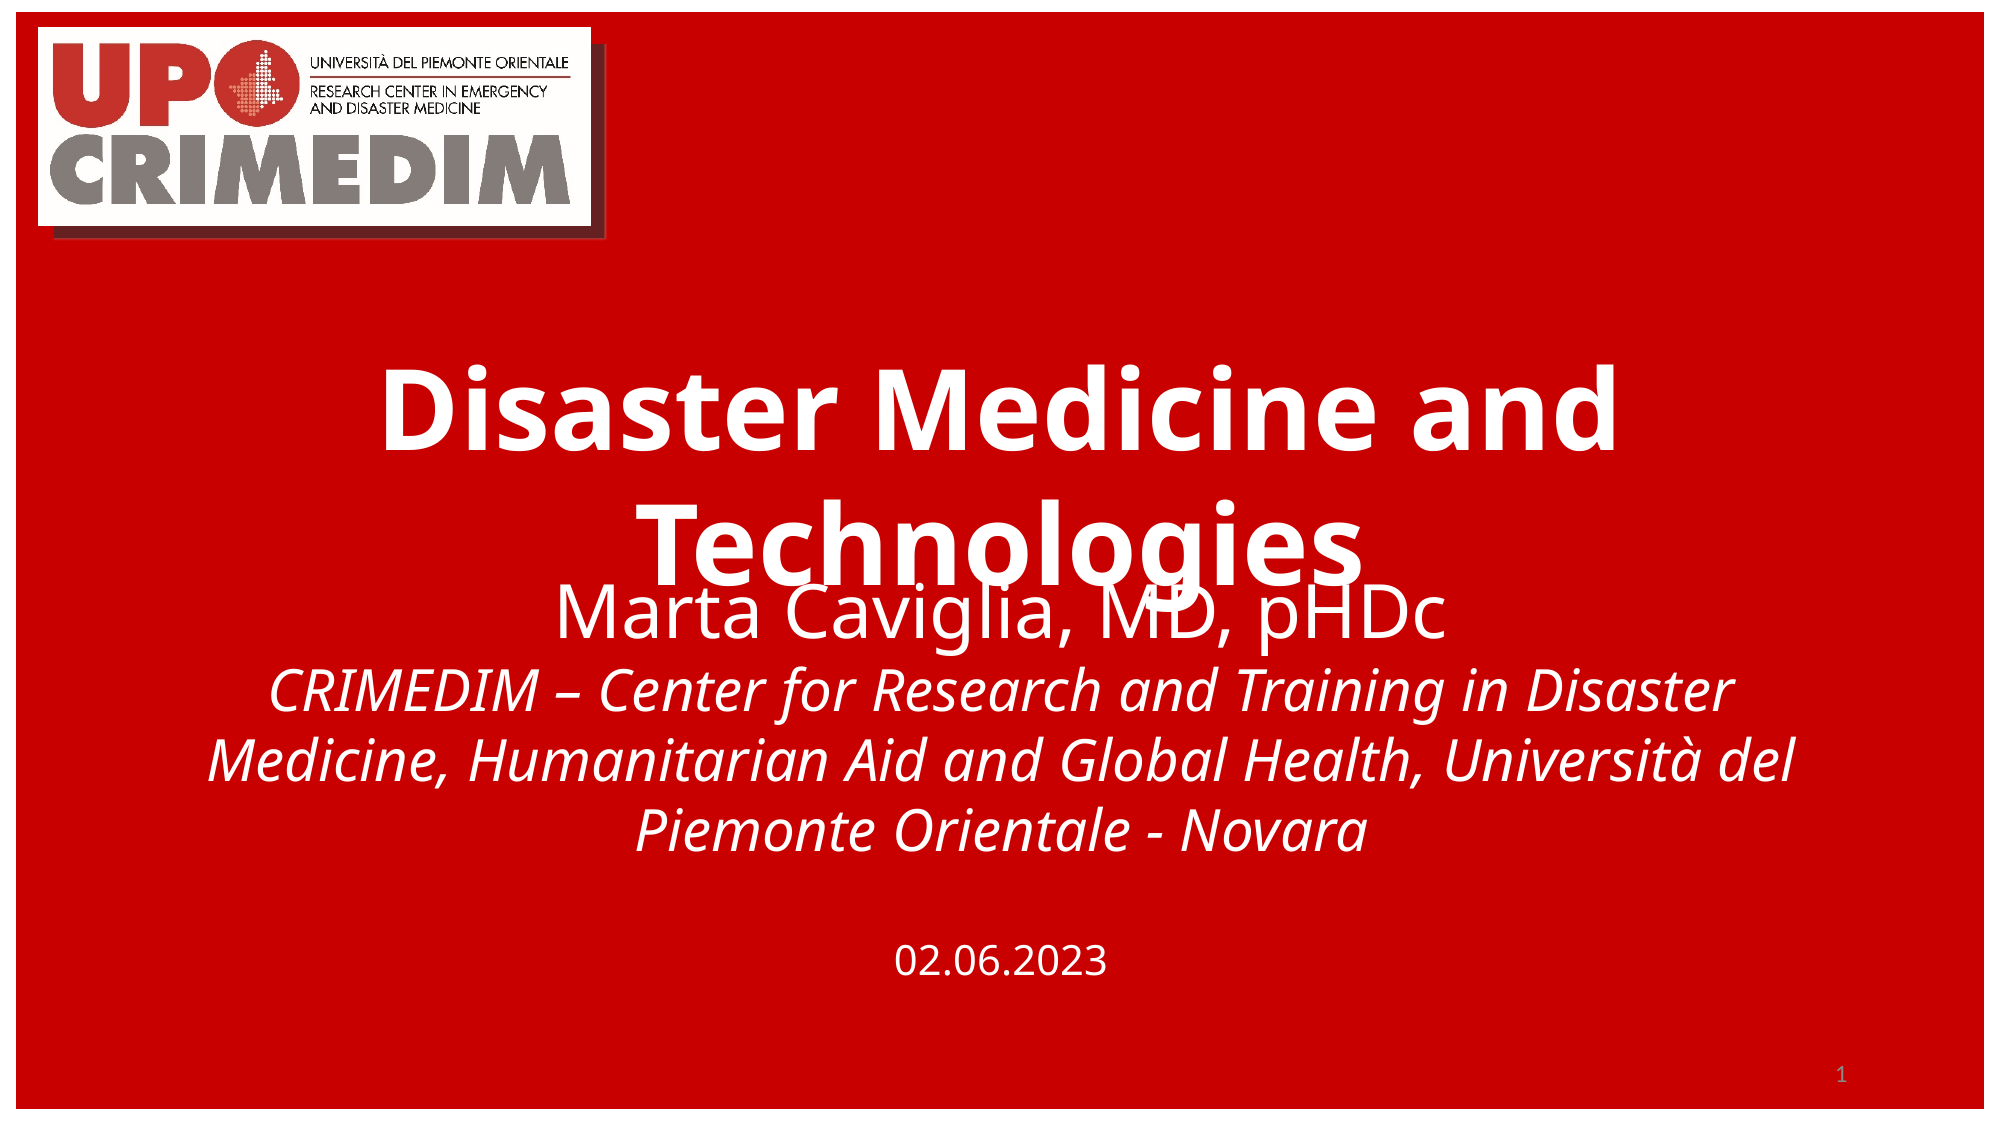

Disaster Medicine and Technologies
Marta Caviglia, MD, pHDc
CRIMEDIM – Center for Research and Training in Disaster Medicine, Humanitarian Aid and Global Health, Università del Piemonte Orientale - Novara
02.06.2023